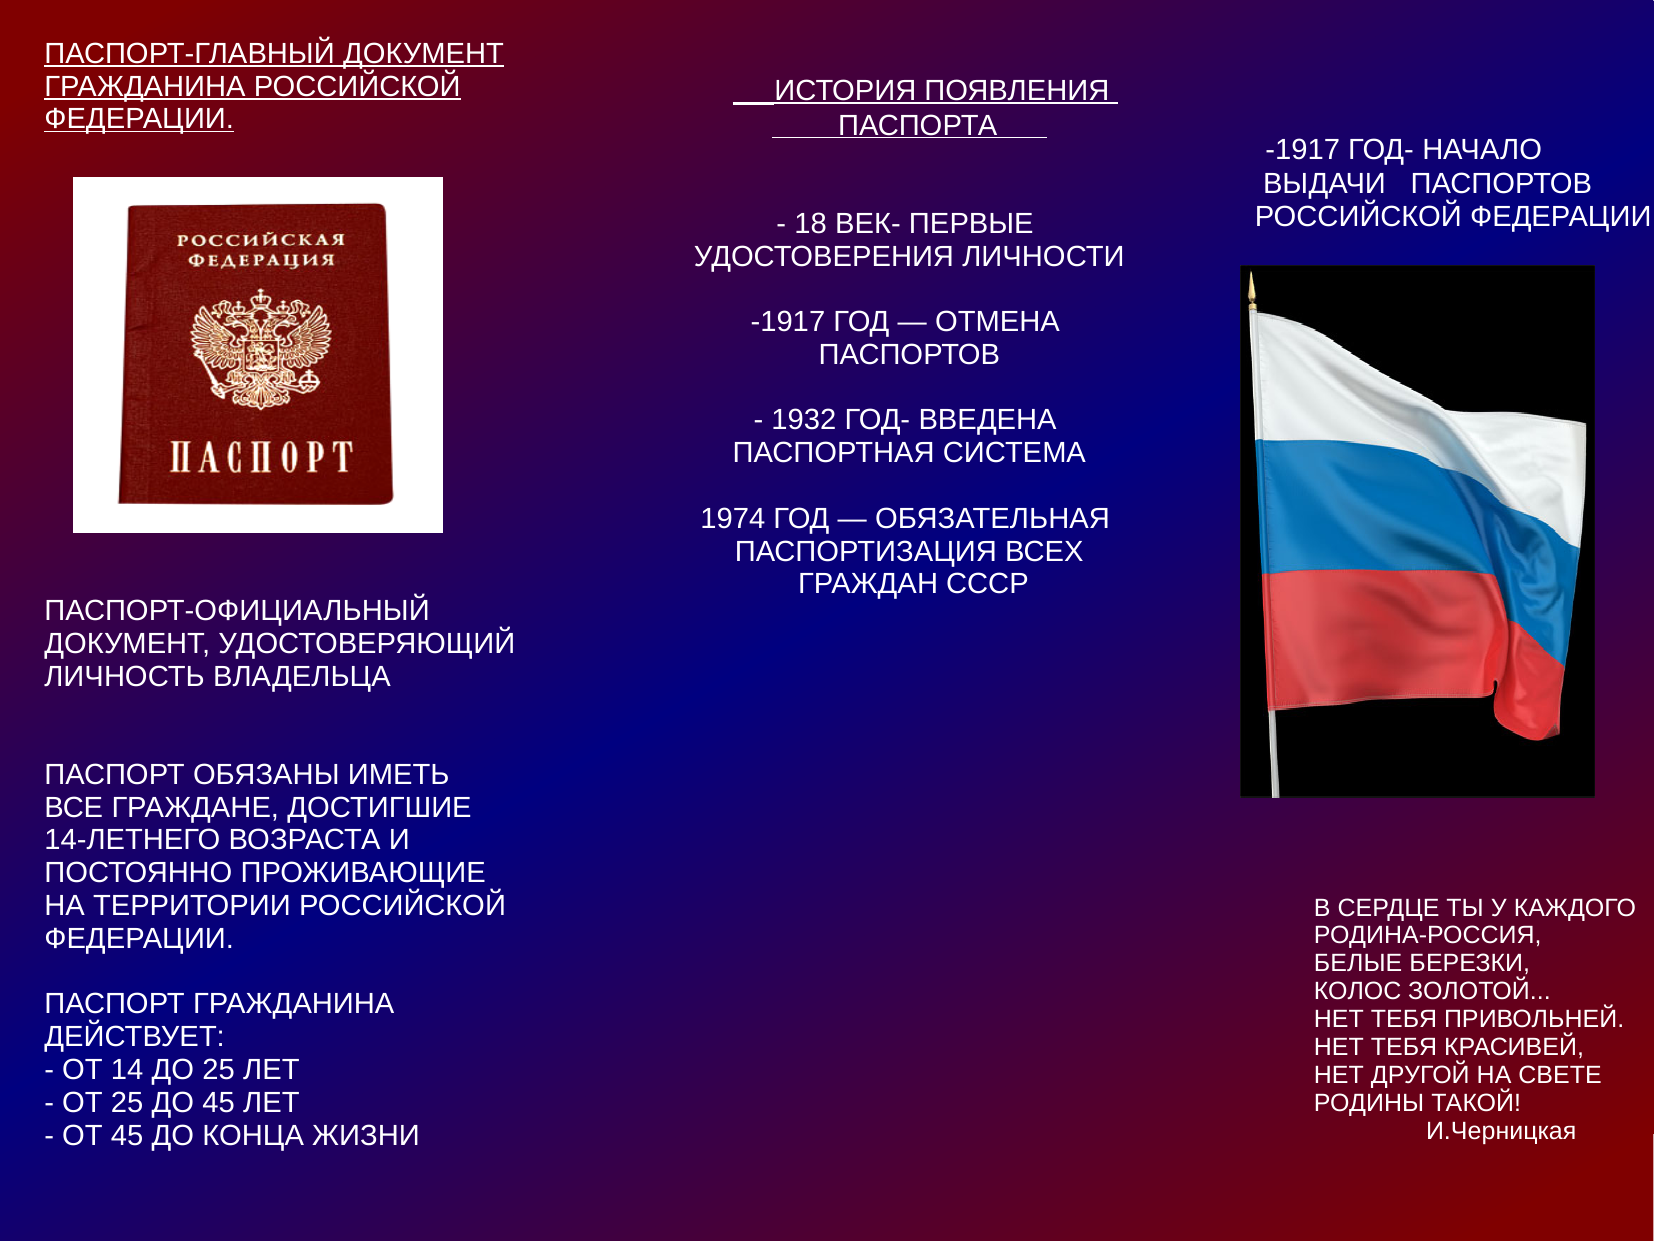

ПАСПОРТ-ГЛАВНЫЙ ДОКУМЕНТ ГРАЖДАНИНА РОССИЙСКОЙ ФЕДЕРАЦИИ.
ПАСПОРТ-ОФИЦИАЛЬНЫЙ ДОКУМЕНТ, УДОСТОВЕРЯЮЩИЙ ЛИЧНОСТЬ ВЛАДЕЛЬЦА
ПАСПОРТ ОБЯЗАНЫ ИМЕТЬ ВСЕ ГРАЖДАНЕ, ДОСТИГШИЕ 14-ЛЕТНЕГО ВОЗРАСТА И ПОСТОЯННО ПРОЖИВАЮЩИЕ НА ТЕРРИТОРИИ РОССИЙСКОЙ ФЕДЕРАЦИИ.
ПАСПОРТ ГРАЖДАНИНА ДЕЙСТВУЕТ:
- ОТ 14 ДО 25 ЛЕТ
- ОТ 25 ДО 45 ЛЕТ
- ОТ 45 ДО КОНЦА ЖИЗНИ
 ИСТОРИЯ ПОЯВЛЕНИЯ
 ПАСПОРТА
- 18 ВЕК- ПЕРВЫЕ
УДОСТОВЕРЕНИЯ ЛИЧНОСТИ
-1917 ГОД — ОТМЕНА
ПАСПОРТОВ
- 1932 ГОД- ВВЕДЕНА
ПАСПОРТНАЯ СИСТЕМА
1974 ГОД — ОБЯЗАТЕЛЬНАЯ
ПАСПОРТИЗАЦИЯ ВСЕХ
 ГРАЖДАН СССР
 -1917 ГОД- НАЧАЛО
 ВЫДАЧИ ПАСПОРТОВ
РОССИЙСКОЙ ФЕДЕРАЦИИ
В СЕРДЦЕ ТЫ У КАЖДОГО
РОДИНА-РОССИЯ,
БЕЛЫЕ БЕРЕЗКИ,
КОЛОС ЗОЛОТОЙ...
НЕТ ТЕБЯ ПРИВОЛЬНЕЙ.
НЕТ ТЕБЯ КРАСИВЕЙ,
НЕТ ДРУГОЙ НА СВЕТЕ
РОДИНЫ ТАКОЙ!
 И.Черницкая